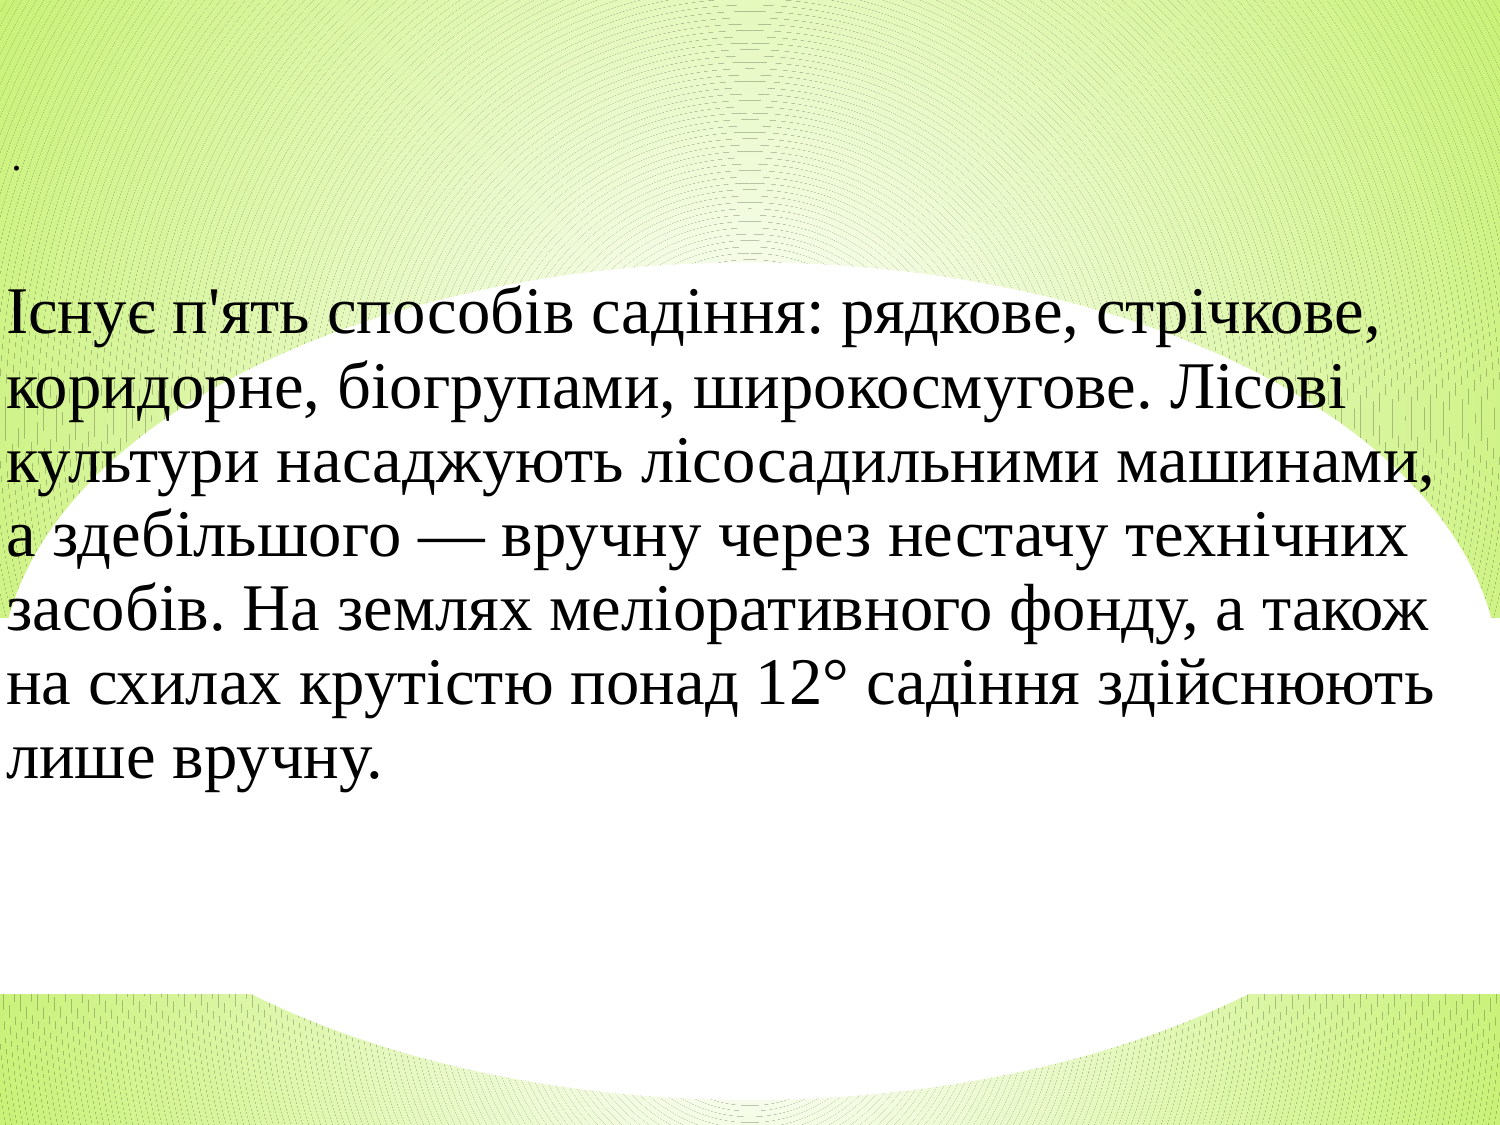

.
Існує п'ять способів садіння: рядкове, стрічкове, коридорне, біогрупами, широкосмугове. Лісові культури насаджують лісосадильними машинами, а здебільшого — вручну через нестачу технічних засобів. На землях меліоративного фонду, а також на схилах крутістю понад 12° садіння здійснюють лише вручну.